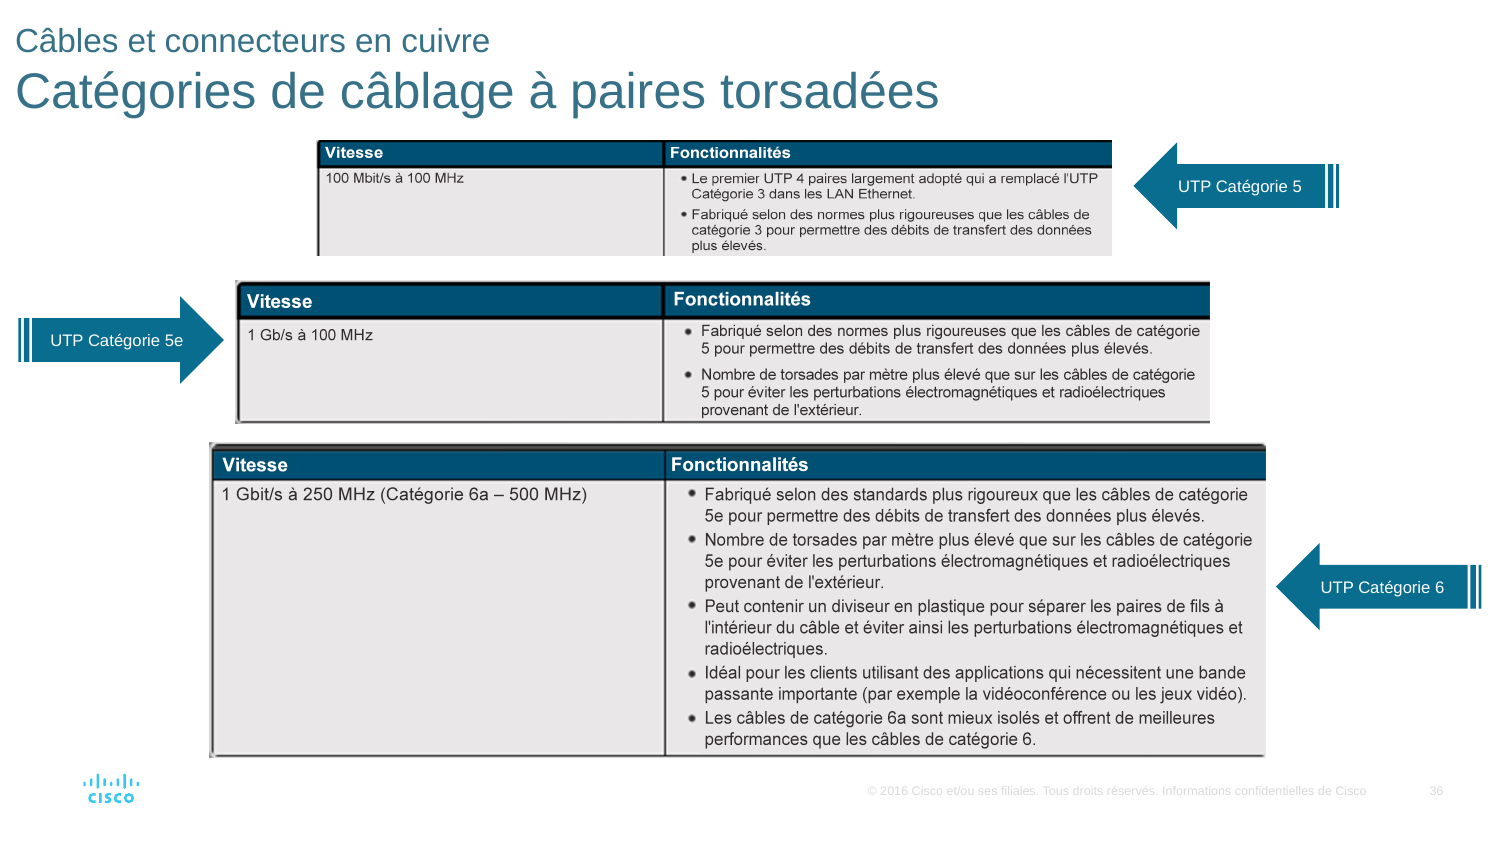

# Câbles et connecteurs en cuivre Catégories de câblage à paires torsadées
UTP Catégorie 5
UTP Catégorie 5e
UTP Catégorie 6